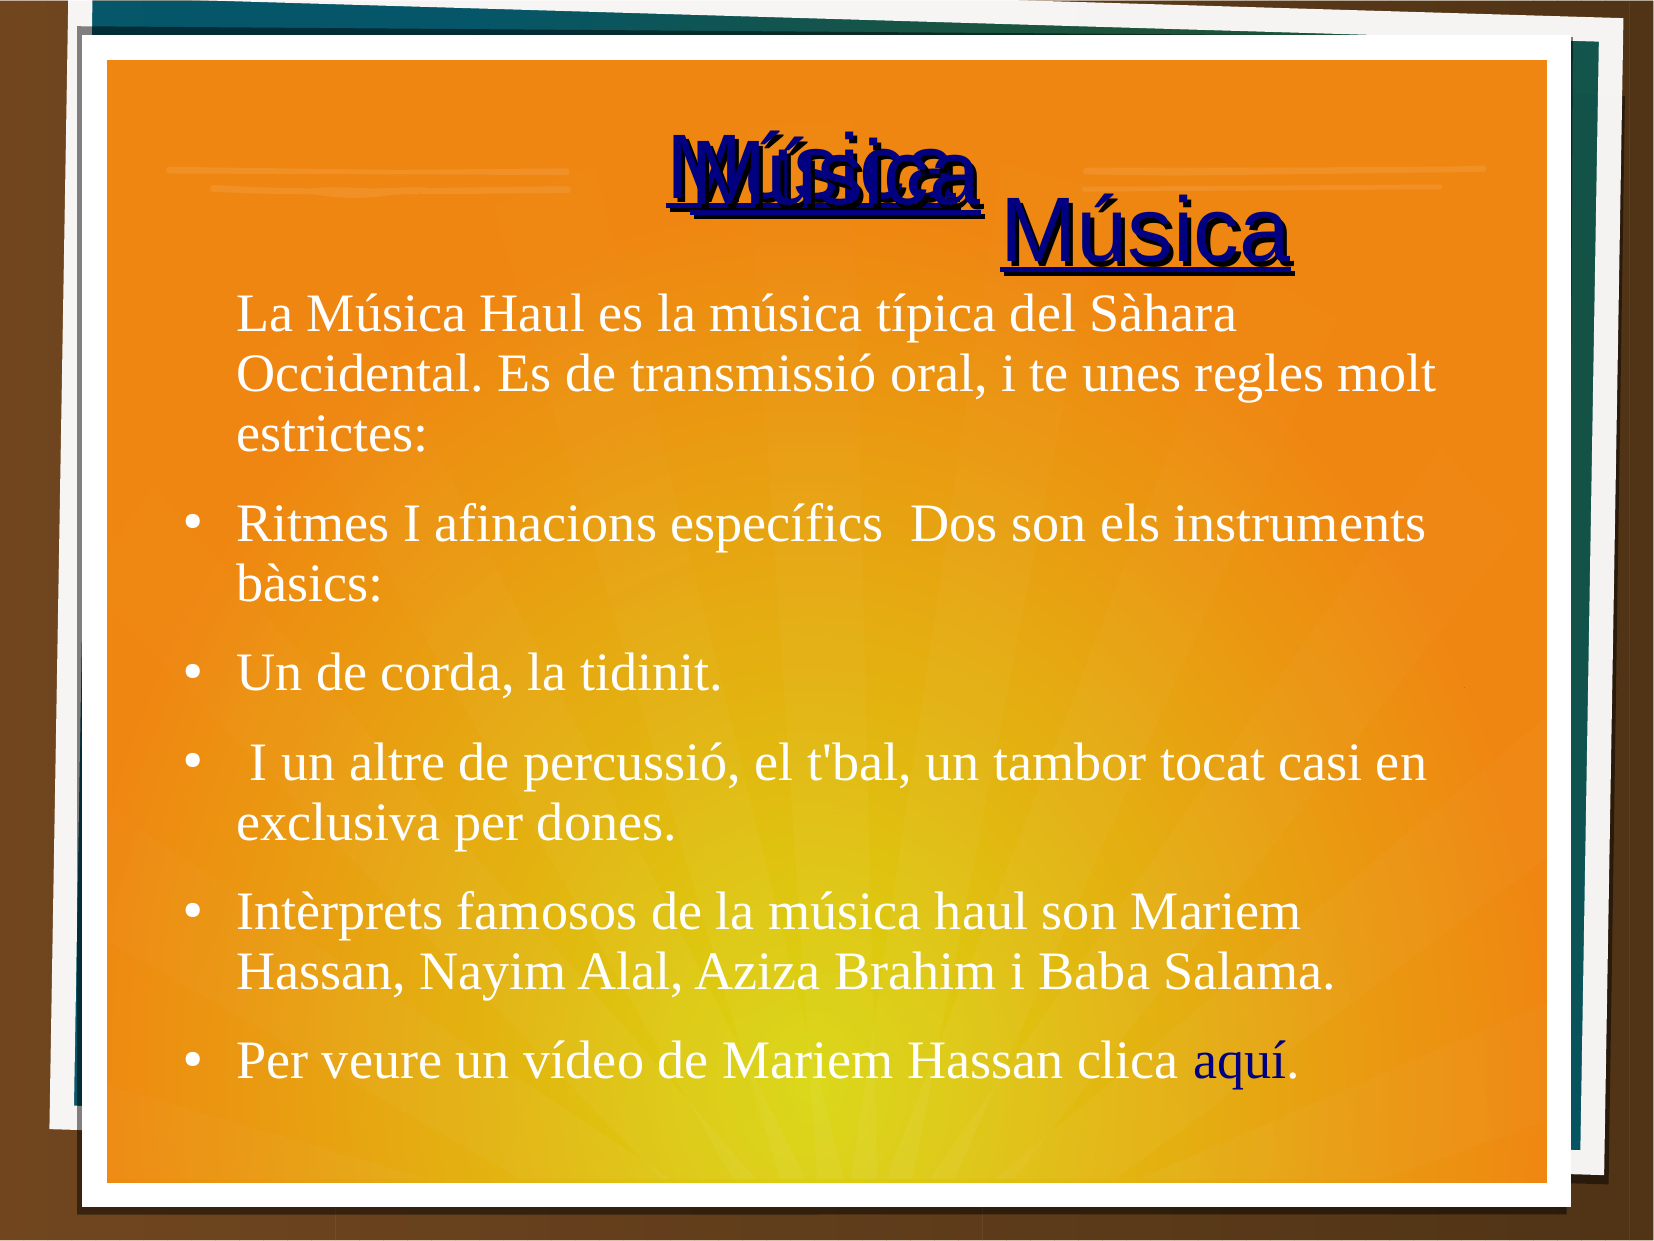

Música
Música
# Música
La Música Haul es la música típica del Sàhara Occidental. Es de transmissió oral, i te unes regles molt estrictes:
Ritmes I afinacions específics Dos son els instruments bàsics:
Un de corda, la tidinit.
 I un altre de percussió, el t'bal, un tambor tocat casi en exclusiva per dones.
Intèrprets famosos de la música haul son Mariem Hassan, Nayim Alal, Aziza Brahim i Baba Salama.
Per veure un vídeo de Mariem Hassan clica aquí.